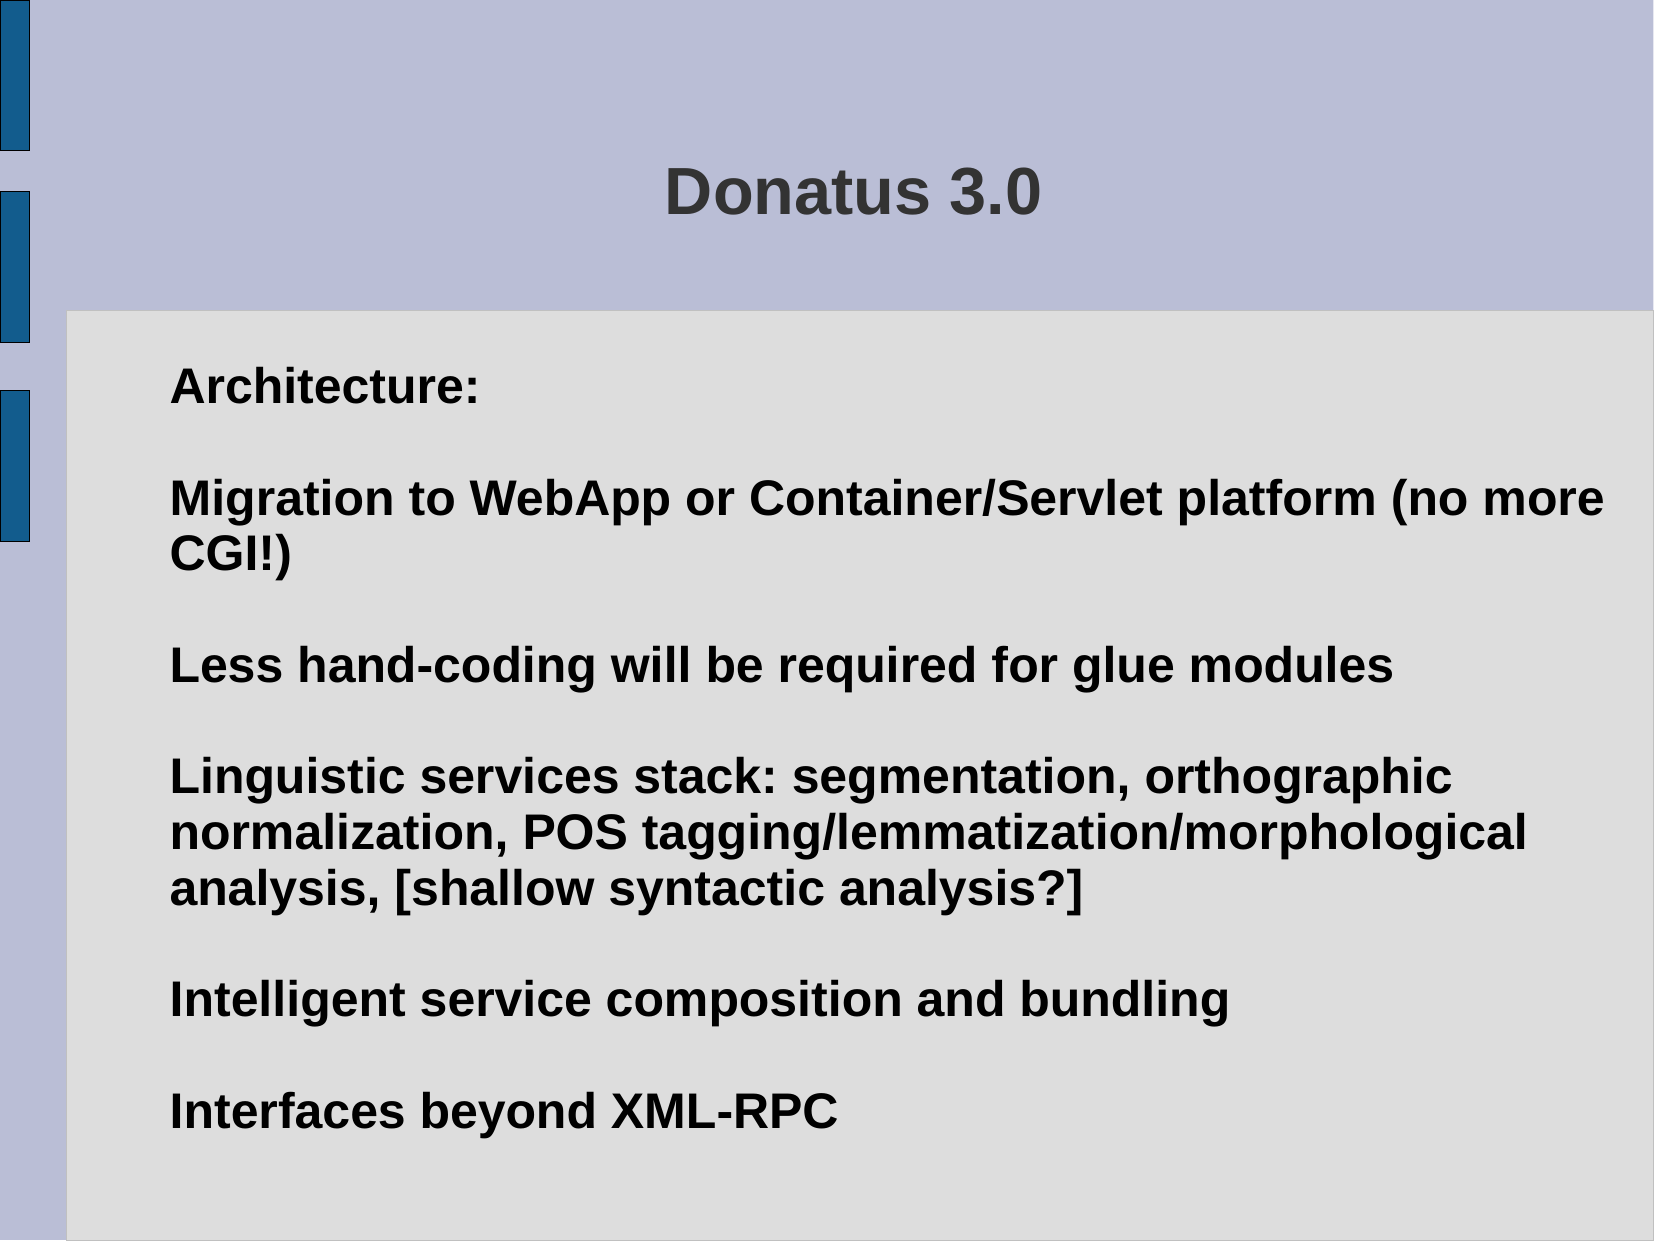

# Donatus 3.0
Architecture:
Migration to WebApp or Container/Servlet platform (no more CGI!)
Less hand-coding will be required for glue modules
Linguistic services stack: segmentation, orthographic normalization, POS tagging/lemmatization/morphological analysis, [shallow syntactic analysis?]
Intelligent service composition and bundling
Interfaces beyond XML-RPC